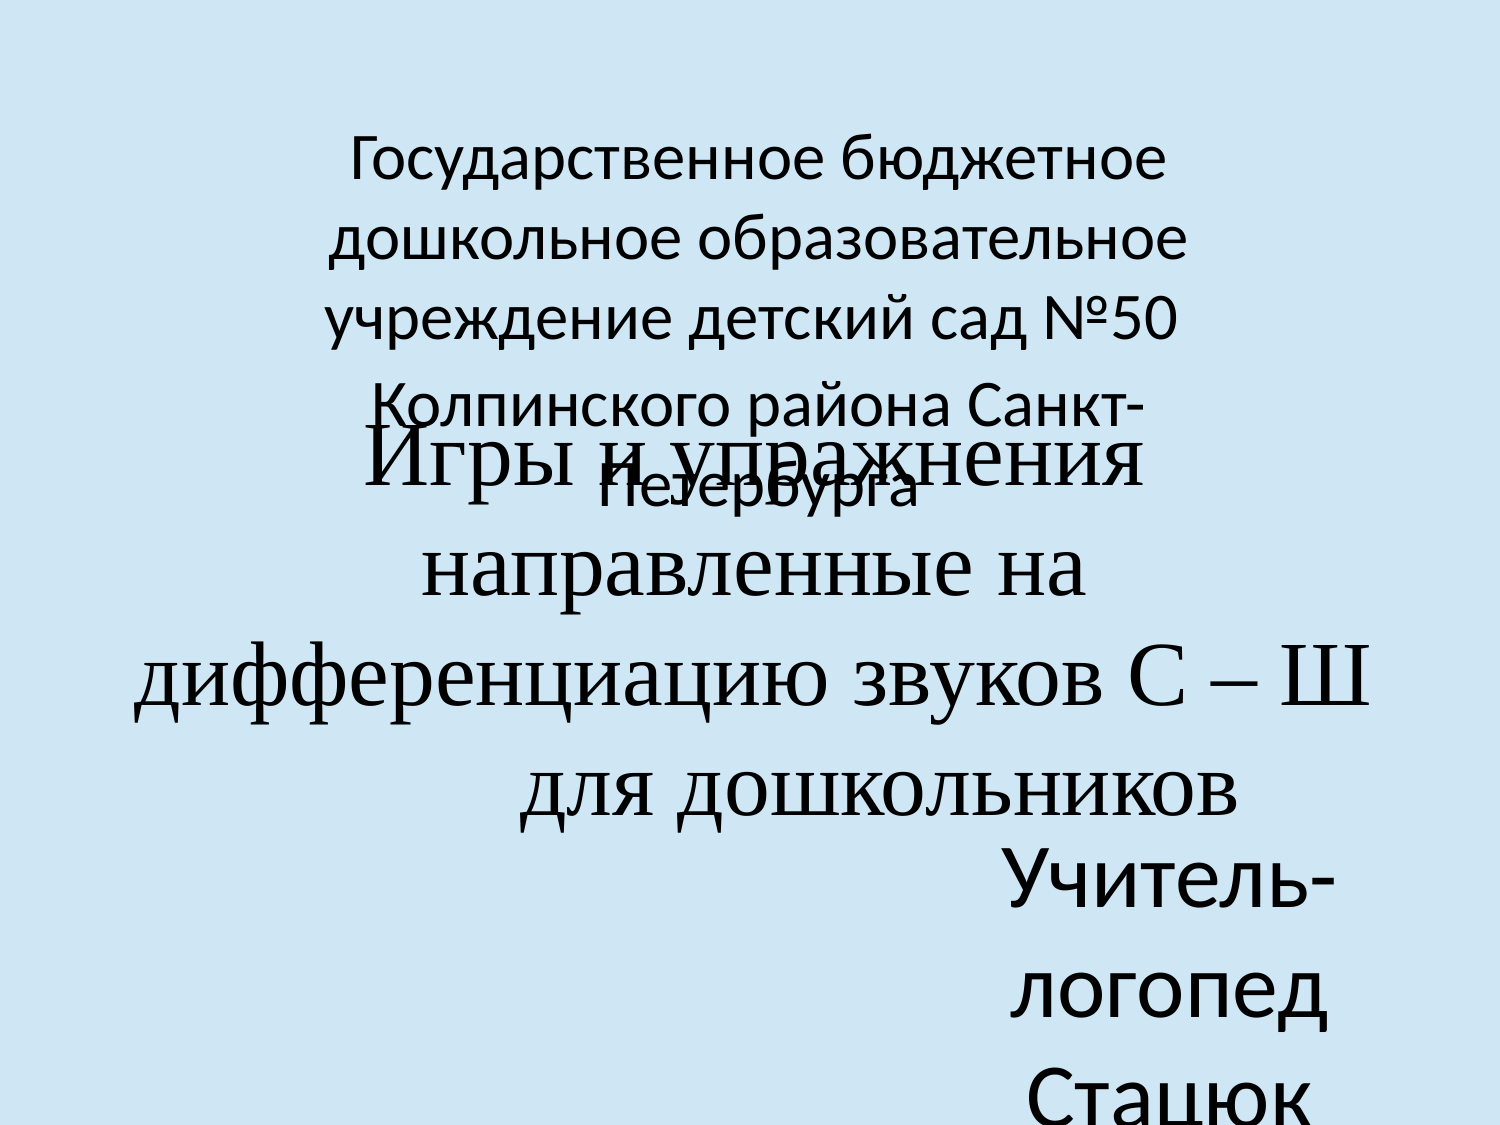

Государственное бюджетное дошкольное образовательное учреждение детский сад №50
Колпинского района Санкт-Петербурга
# Игры и упражнения направленные на дифференциацию звуков С – Ш для дошкольников
Учитель-логопед
Стацюк О.Л.